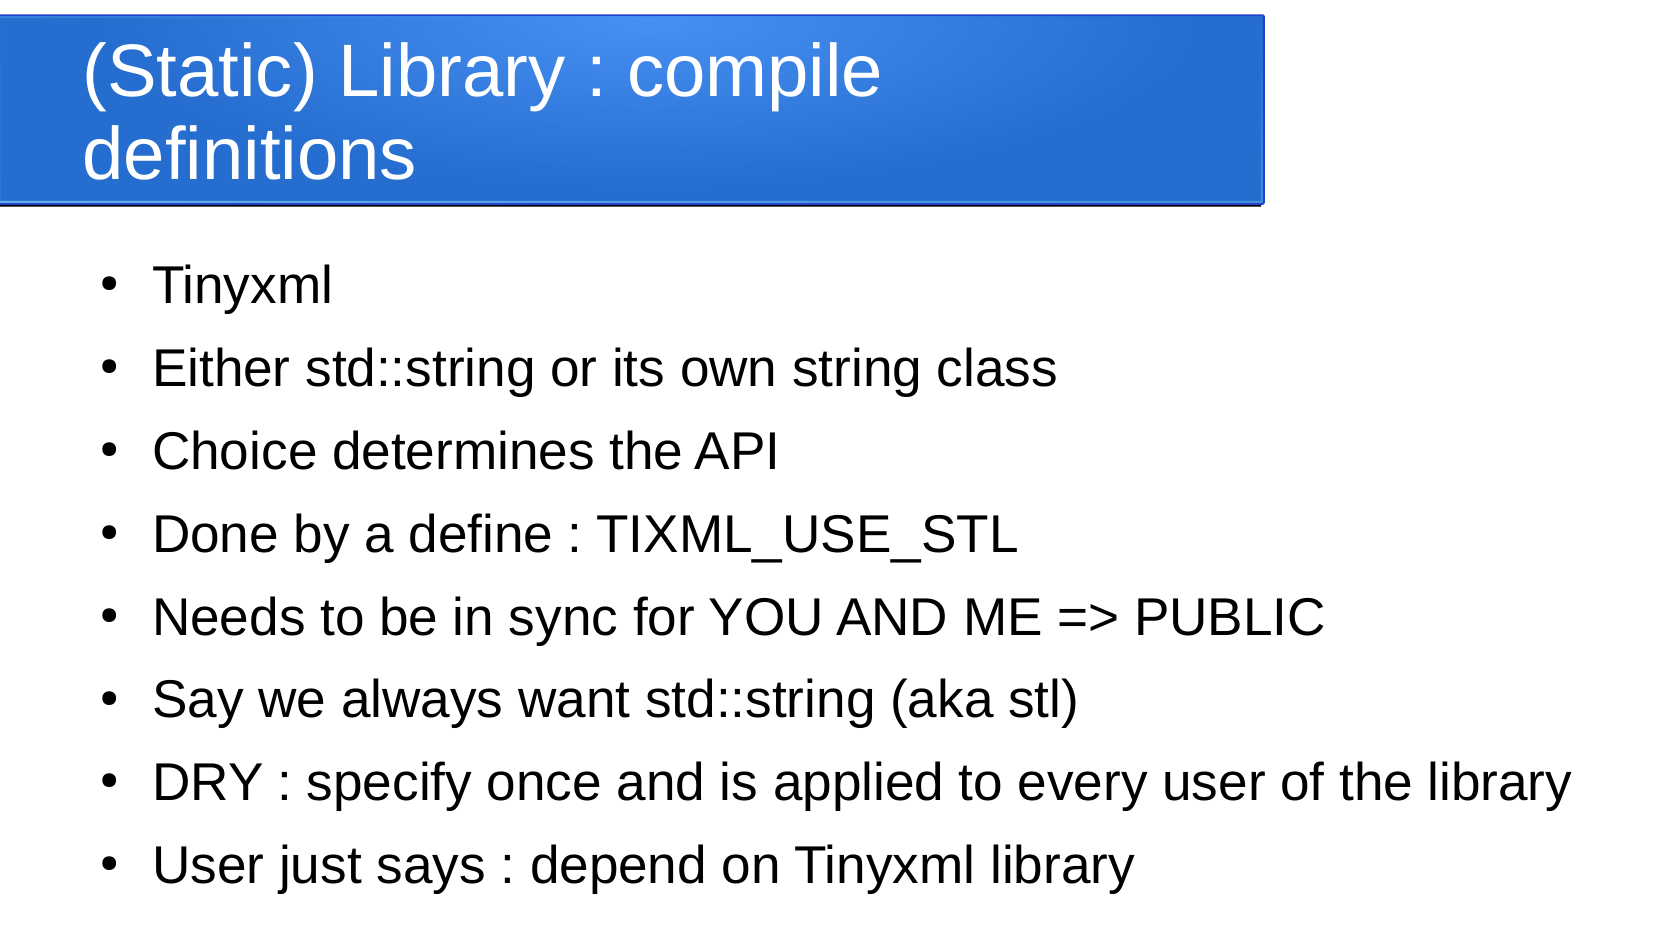

# (Static) Library : compile definitions
Tinyxml
Either std::string or its own string class
Choice determines the API
Done by a define : TIXML_USE_STL
Needs to be in sync for YOU AND ME => PUBLIC
Say we always want std::string (aka stl)
DRY : specify once and is applied to every user of the library
User just says : depend on Tinyxml library